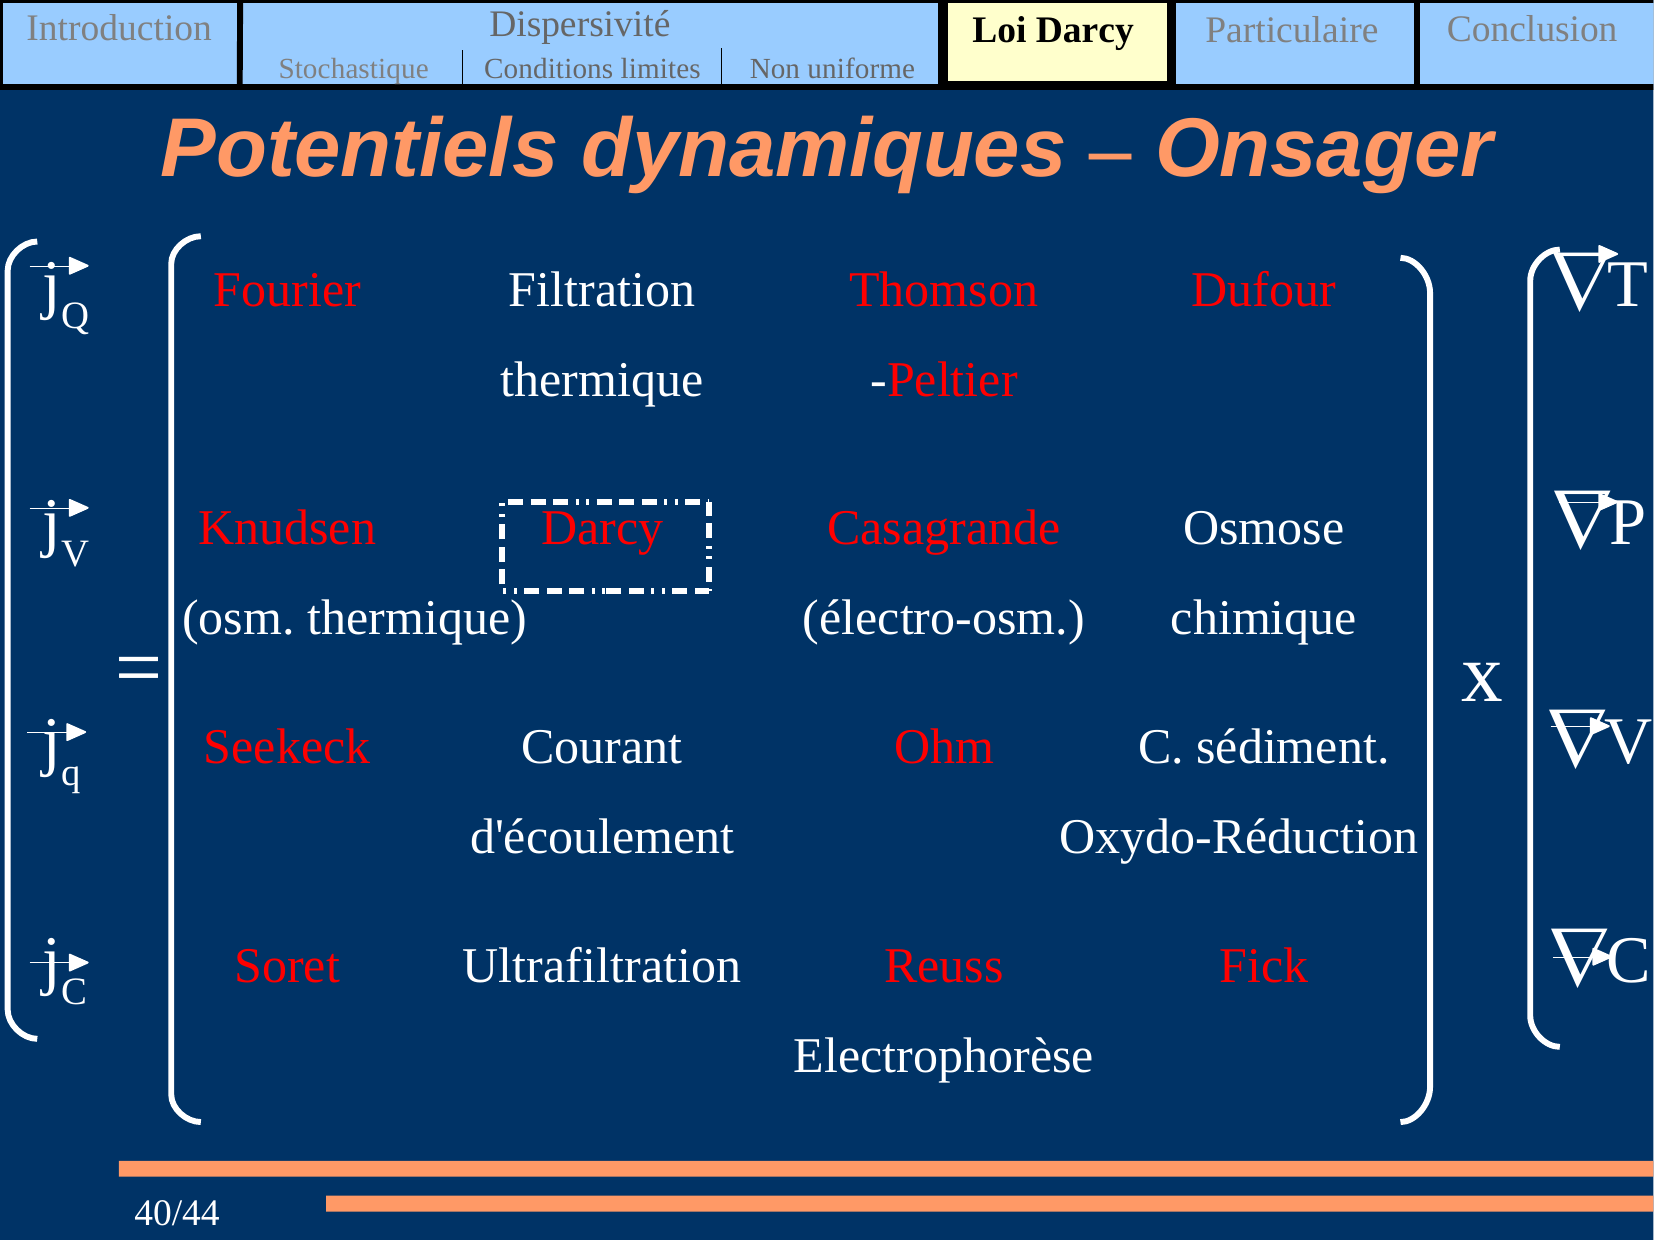

Dispersivité
Introduction
Conclusion
Loi Darcy
Particulaire
Stochastique
Conditions limites
Non uniforme
# Potentiels dynamiques – Onsager
 jQ	Fourier	Filtration	Thomson	Dufour	T
		thermique	-Peltier
 jV	Knudsen	Darcy	Casagrande	Osmose	P
	 (osm. thermique)		(électro-osm.)	chimique
 jq	Seekeck	Courant	Ohm	C. sédiment.	V
		d'écoulement		Oxydo-Réduction
 jC	Soret	Ultrafiltration	Reuss	Fick	C
			Electrophorèse
=
=
x